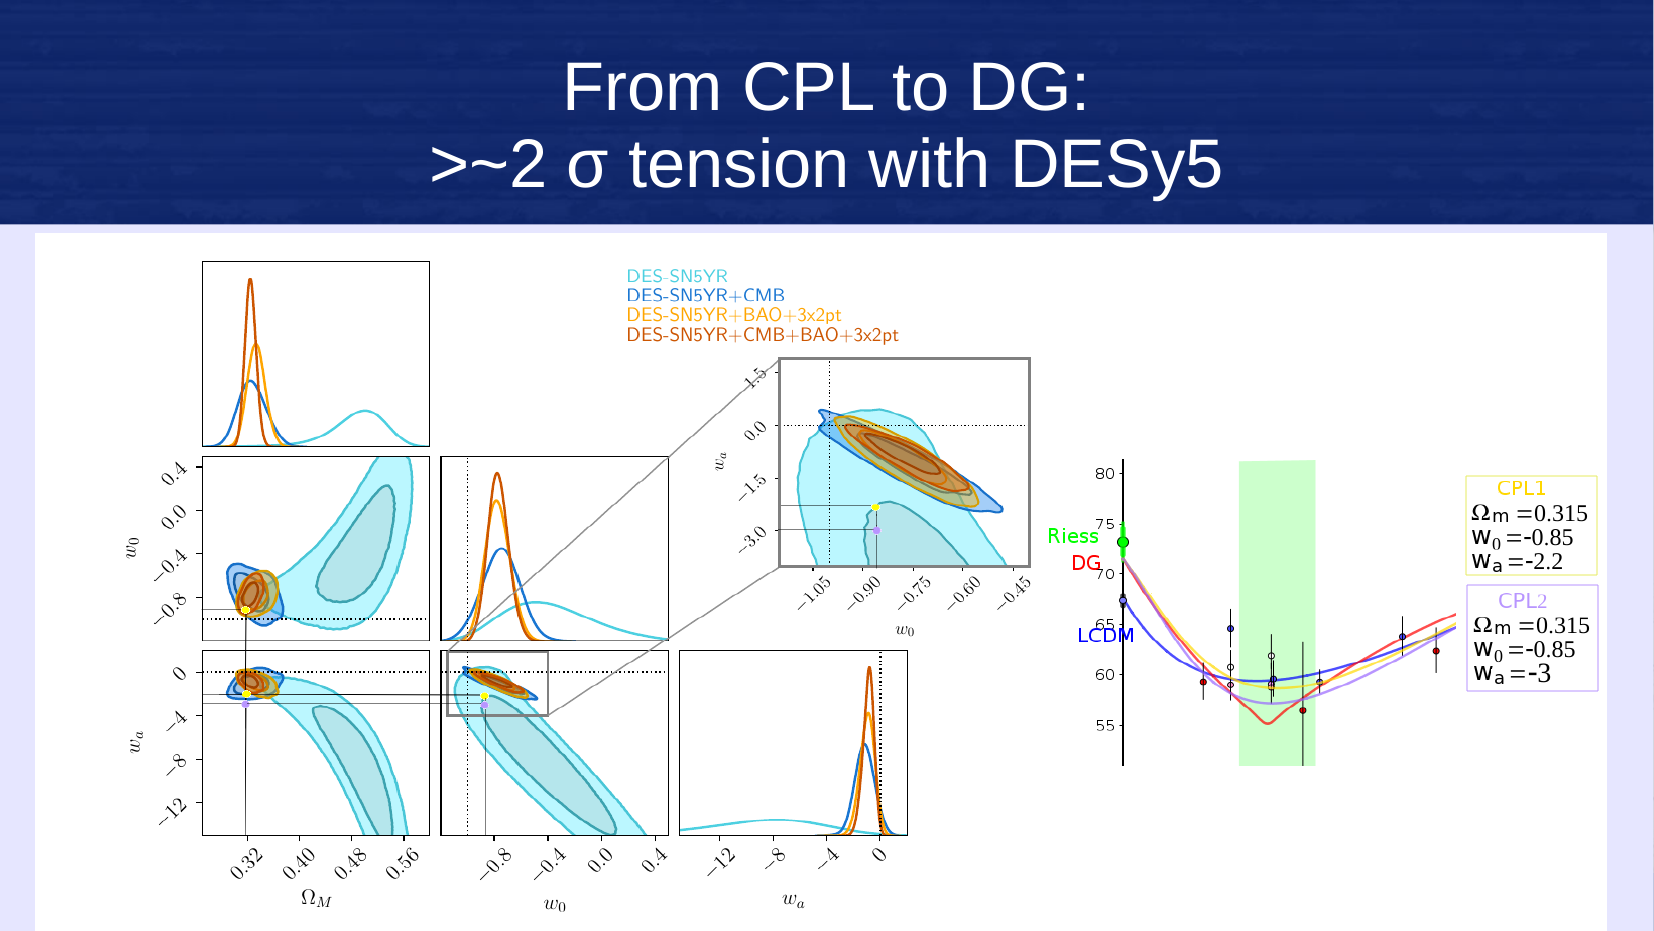

From CPL to DG:
>~2 σ tension with DESy5
#